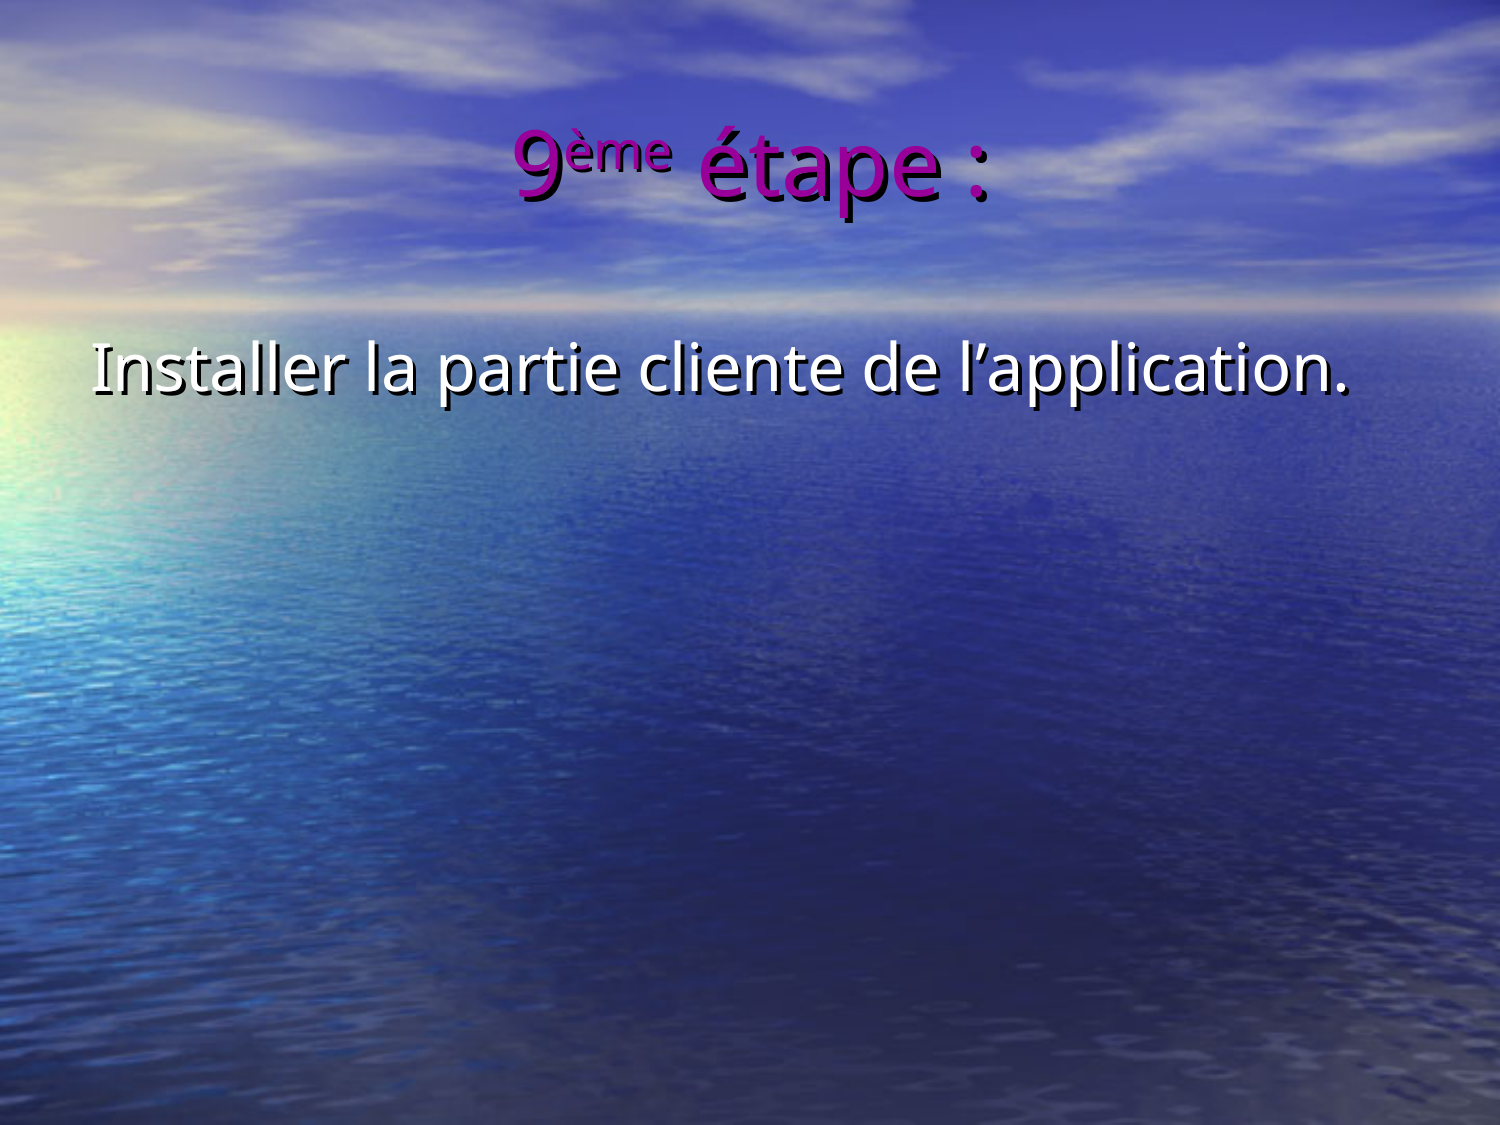

# 9ème étape :
Installer la partie cliente de l’application.